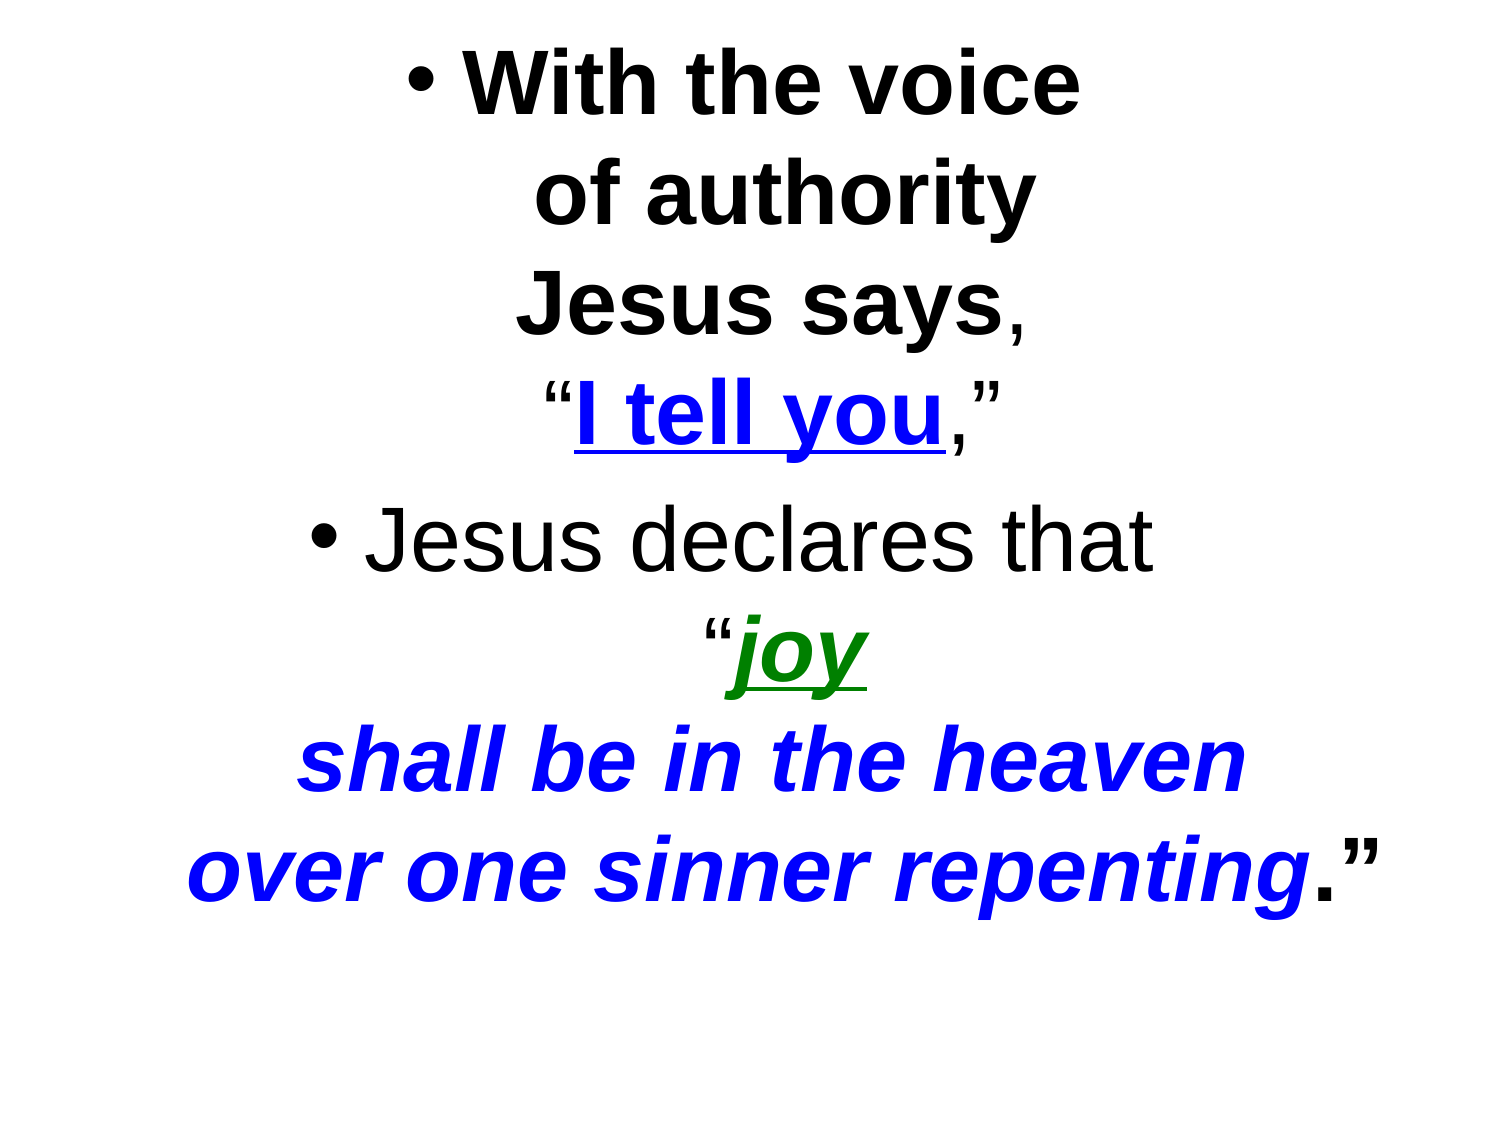

# With the voice of authority Jesus says, “I tell you,”
Jesus declares that
 “joy
shall be in the heaven
over one sinner repenting.”